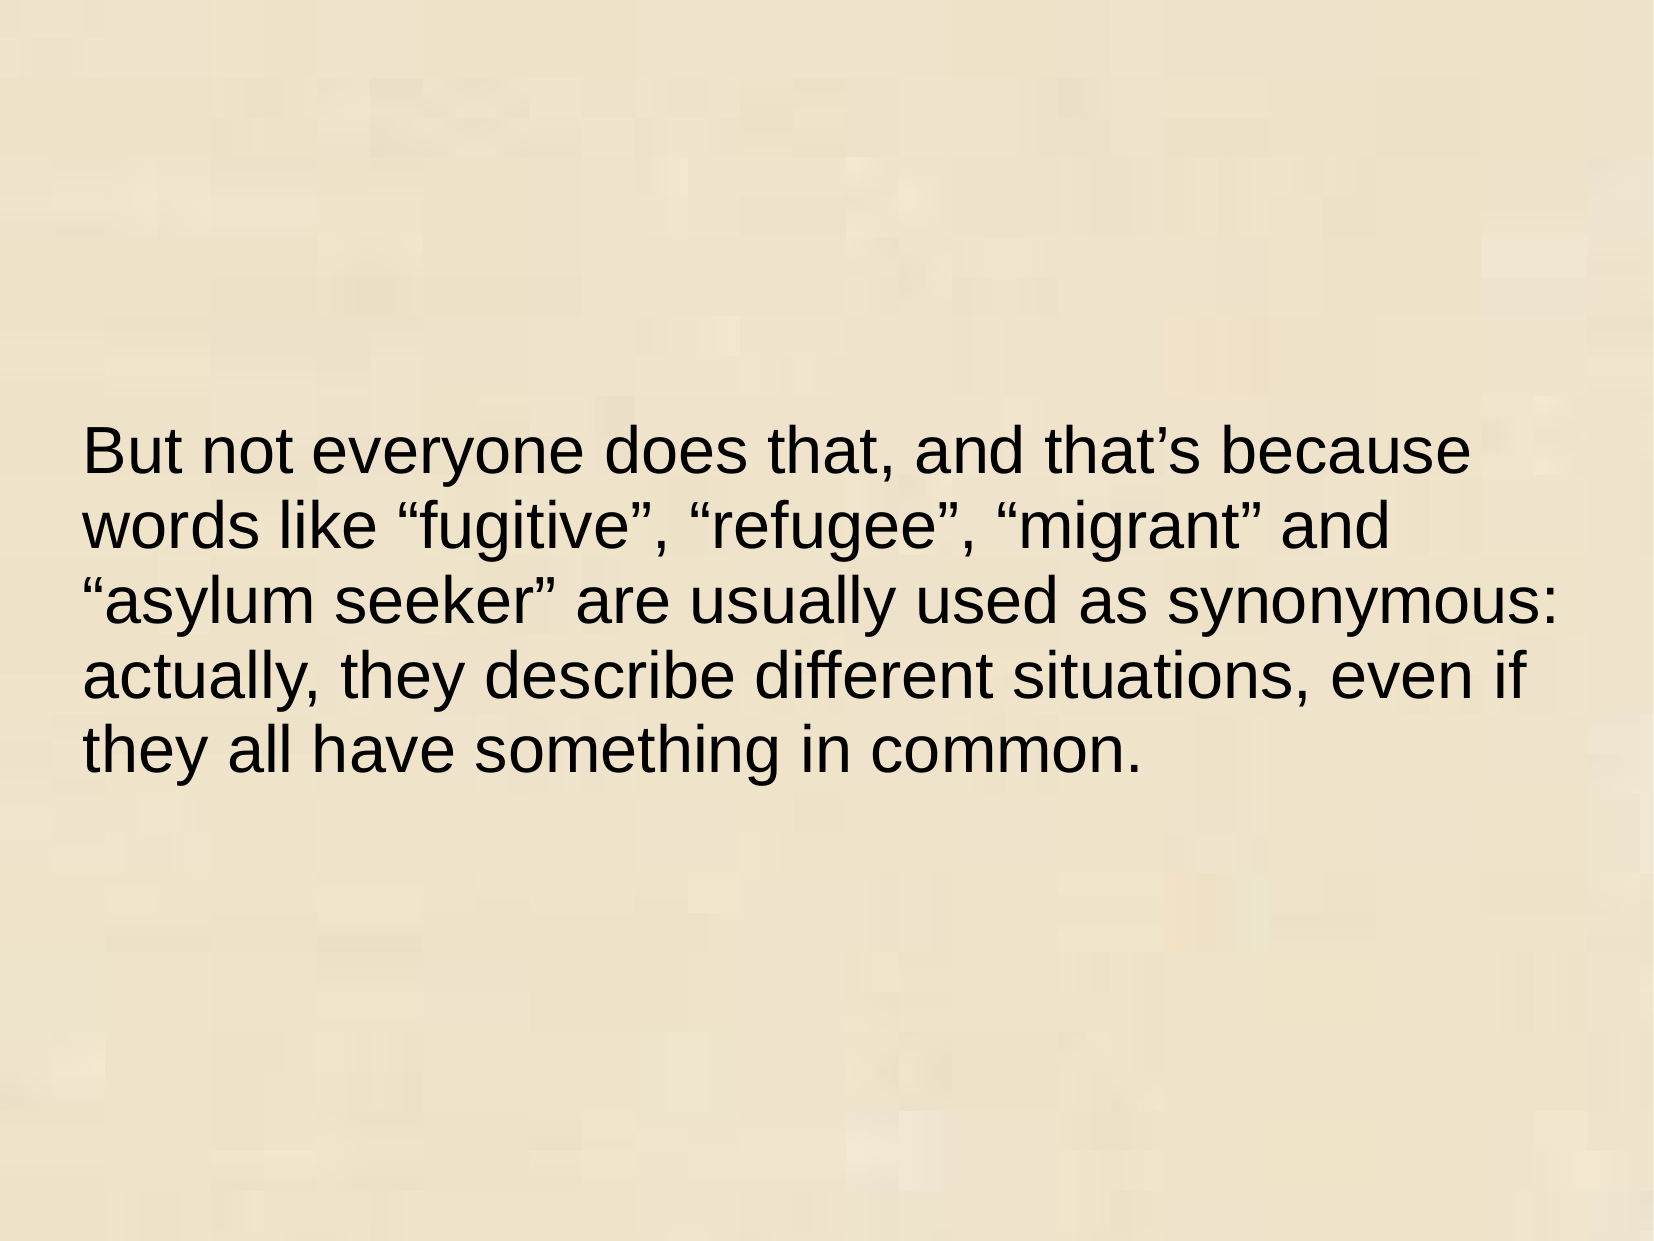

# But not everyone does that, and that’s because words like “fugitive”, “refugee”, “migrant” and “asylum seeker” are usually used as synonymous: actually, they describe different situations, even if they all have something in common.